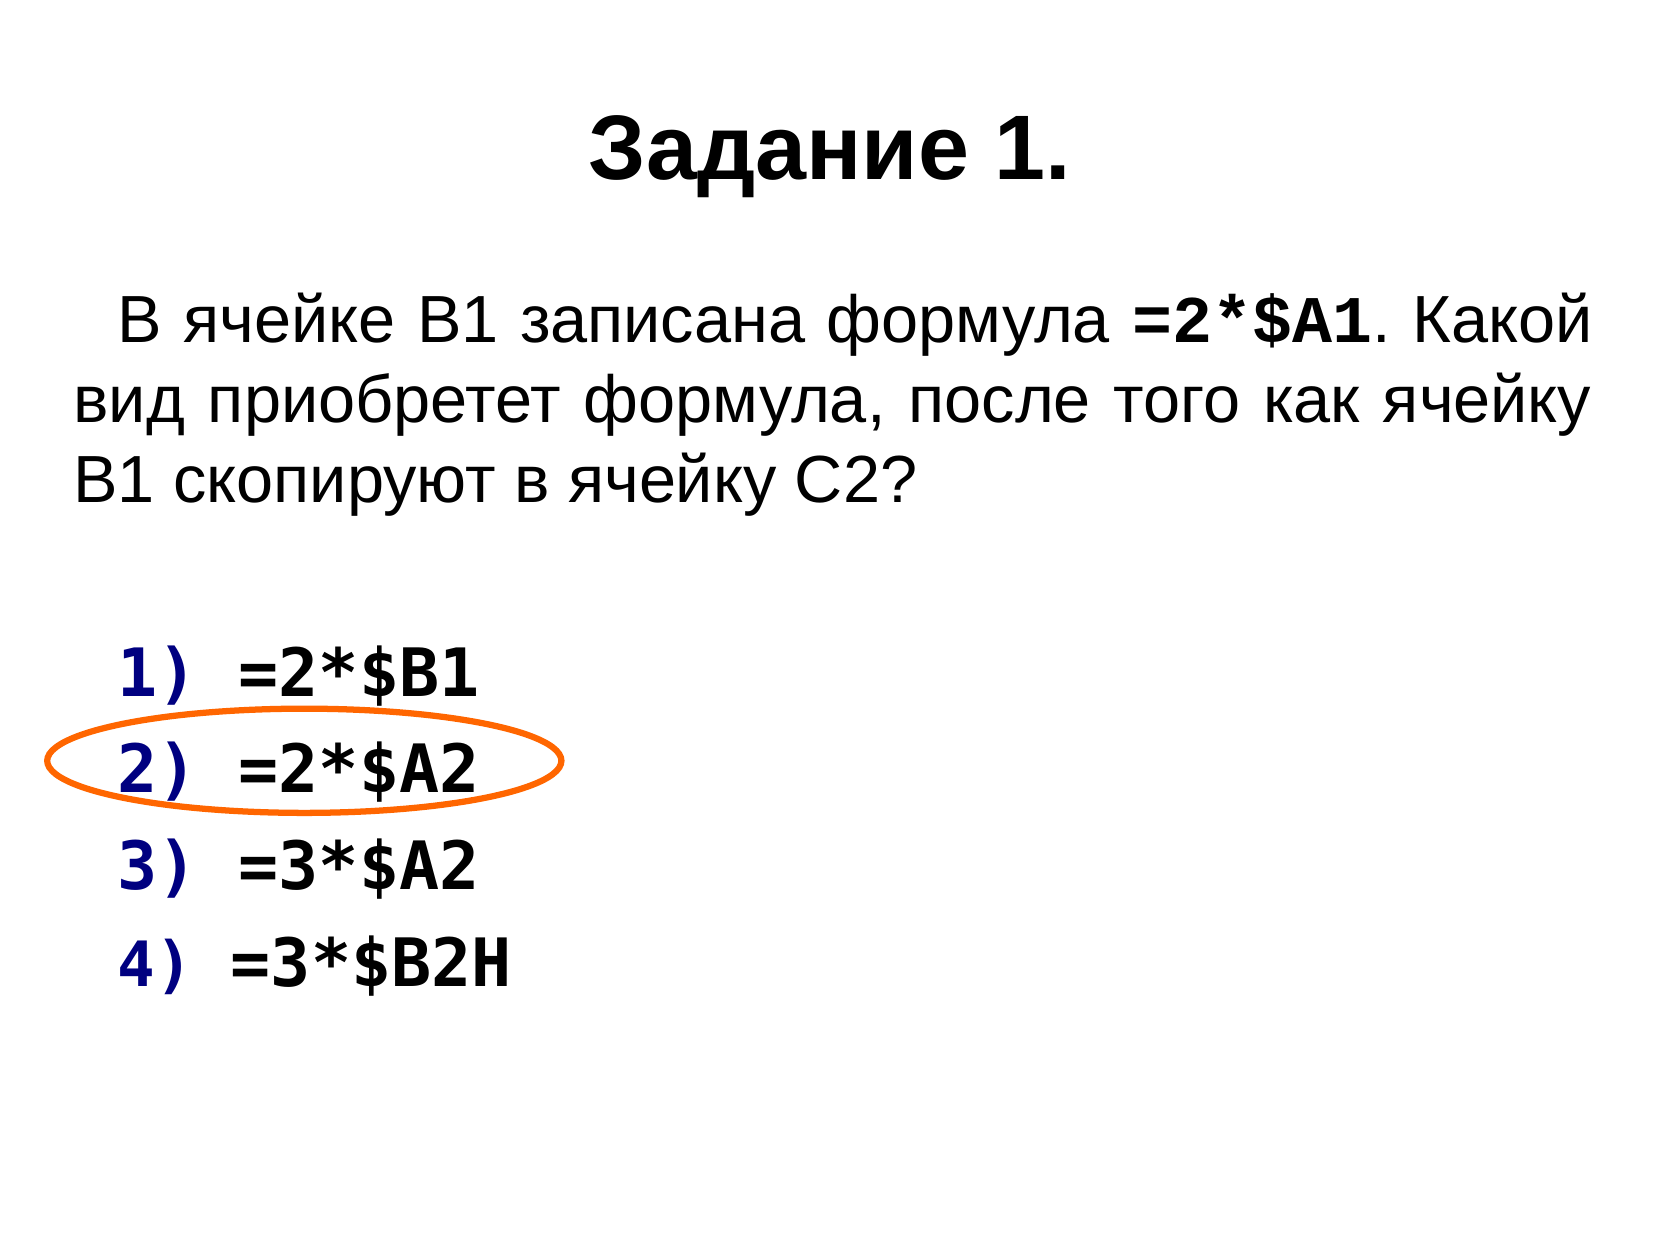

# Задание 1.
В ячейке B1 записана формула =2*$A1. Какой вид приобретет формула, после того как ячейку B1 скопируют в ячейку C2?
 =2*$B1
 =2*$A2
 =3*$A2
 =3*$B2Н